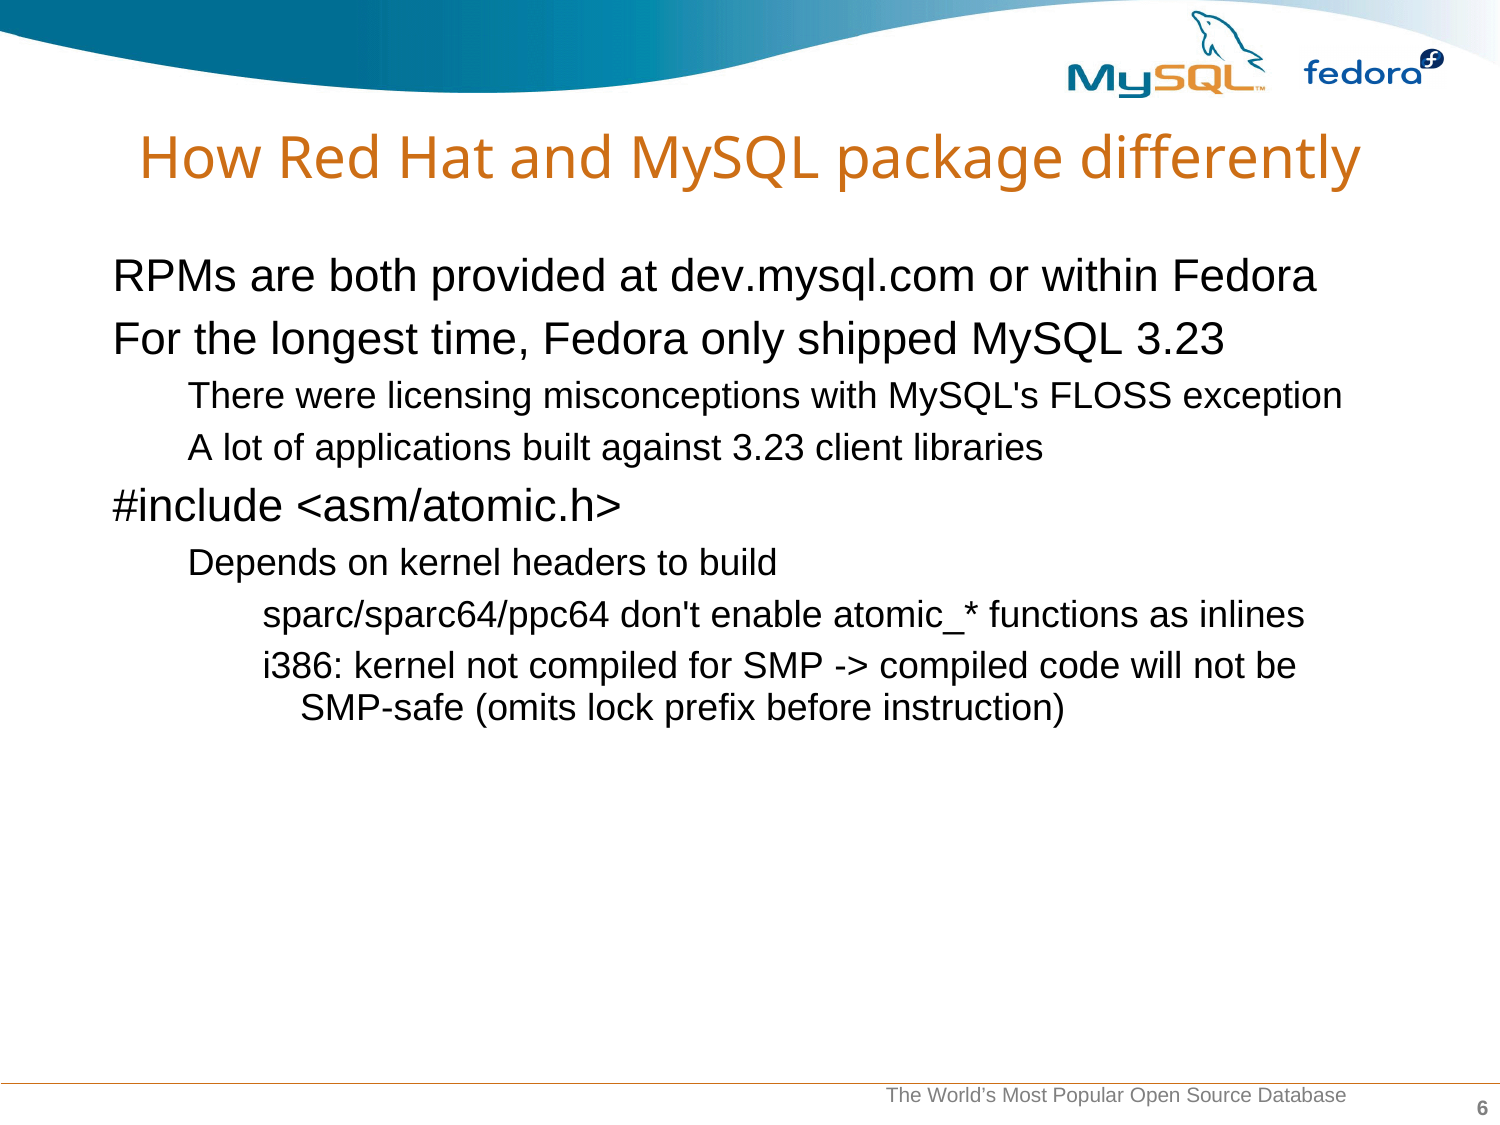

# How Red Hat and MySQL package differently
RPMs are both provided at dev.mysql.com or within Fedora
For the longest time, Fedora only shipped MySQL 3.23
There were licensing misconceptions with MySQL's FLOSS exception
A lot of applications built against 3.23 client libraries
#include <asm/atomic.h>
Depends on kernel headers to build
sparc/sparc64/ppc64 don't enable atomic_* functions as inlines
i386: kernel not compiled for SMP -> compiled code will not be SMP-safe (omits lock prefix before instruction)